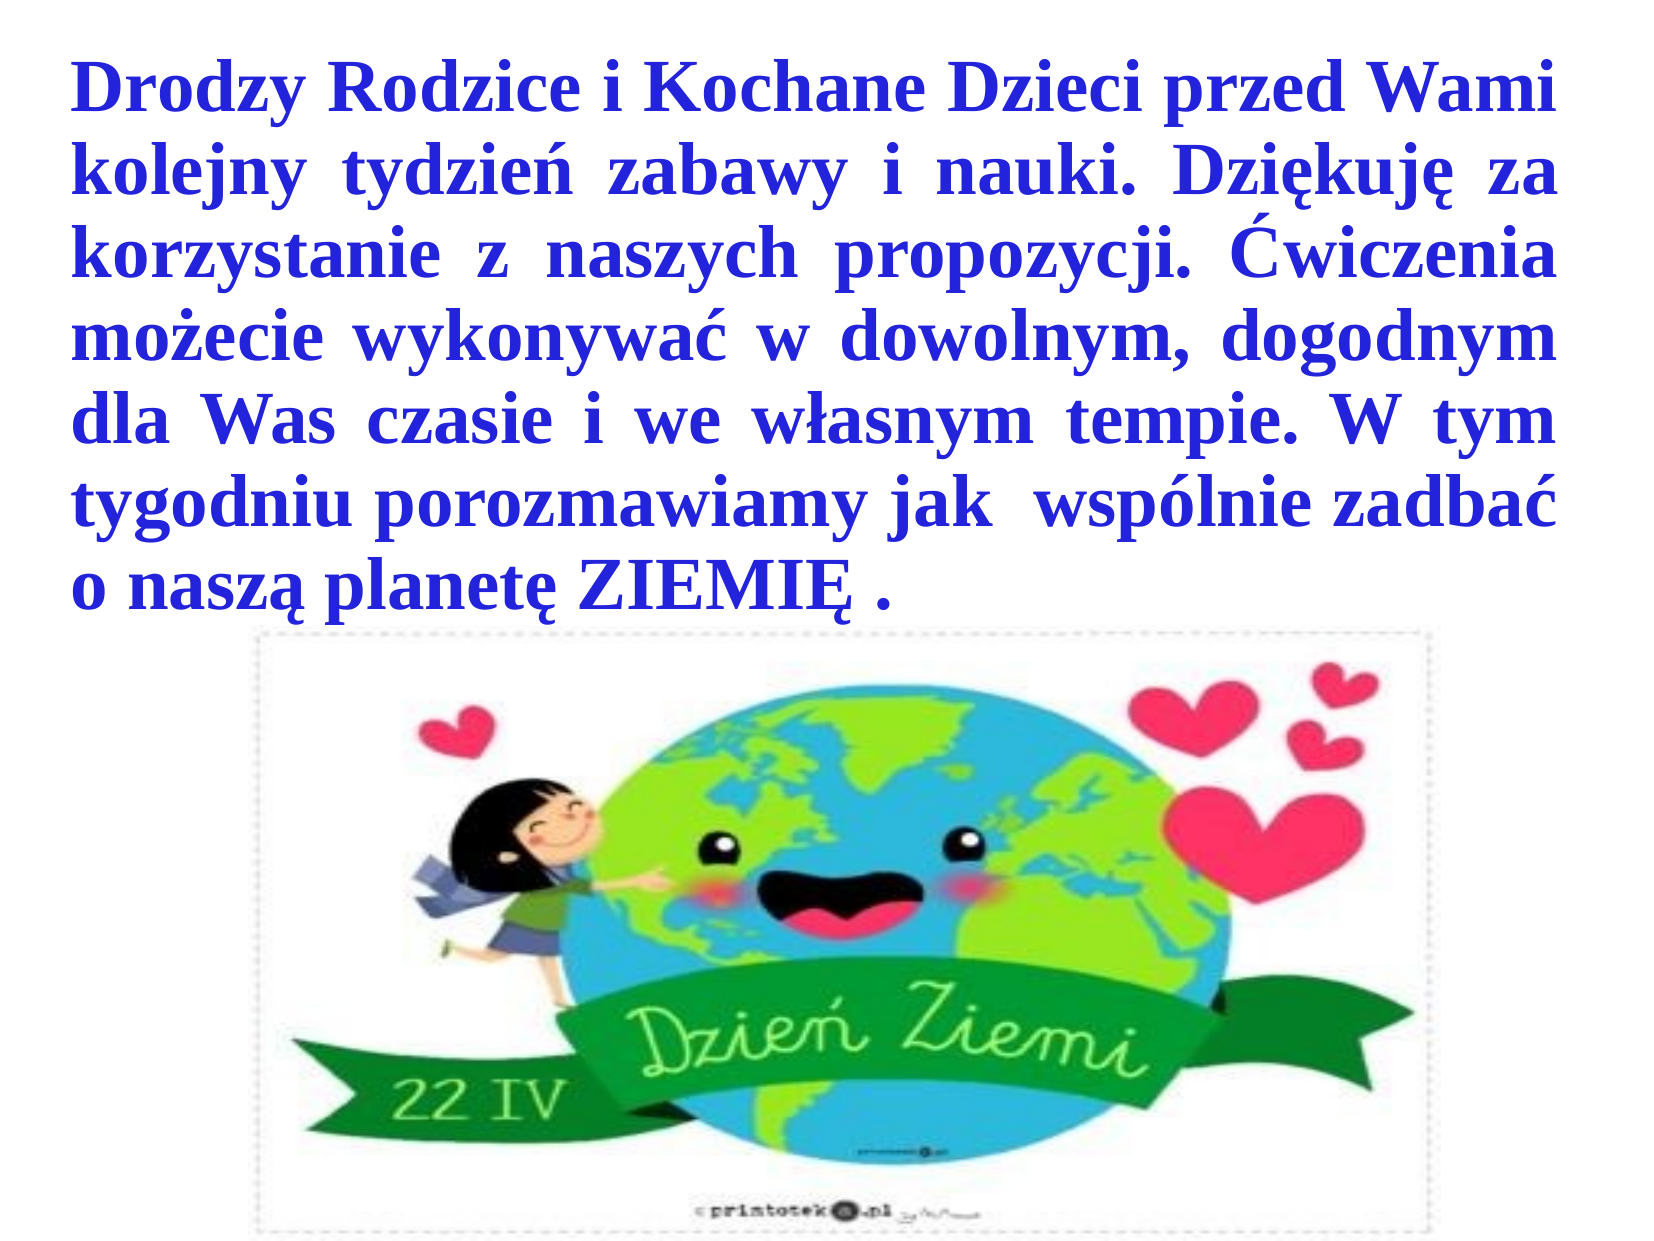

# Drodzy Rodzice i Kochane Dzieci przed Wami kolejny tydzień zabawy i nauki. Dziękuję za korzystanie z naszych propozycji. Ćwiczenia możecie wykonywać w dowolnym, dogodnym dla Was czasie i we własnym tempie. W tym tygodniu porozmawiamy jak wspólnie zadbać o naszą planetę ZIEMIĘ .